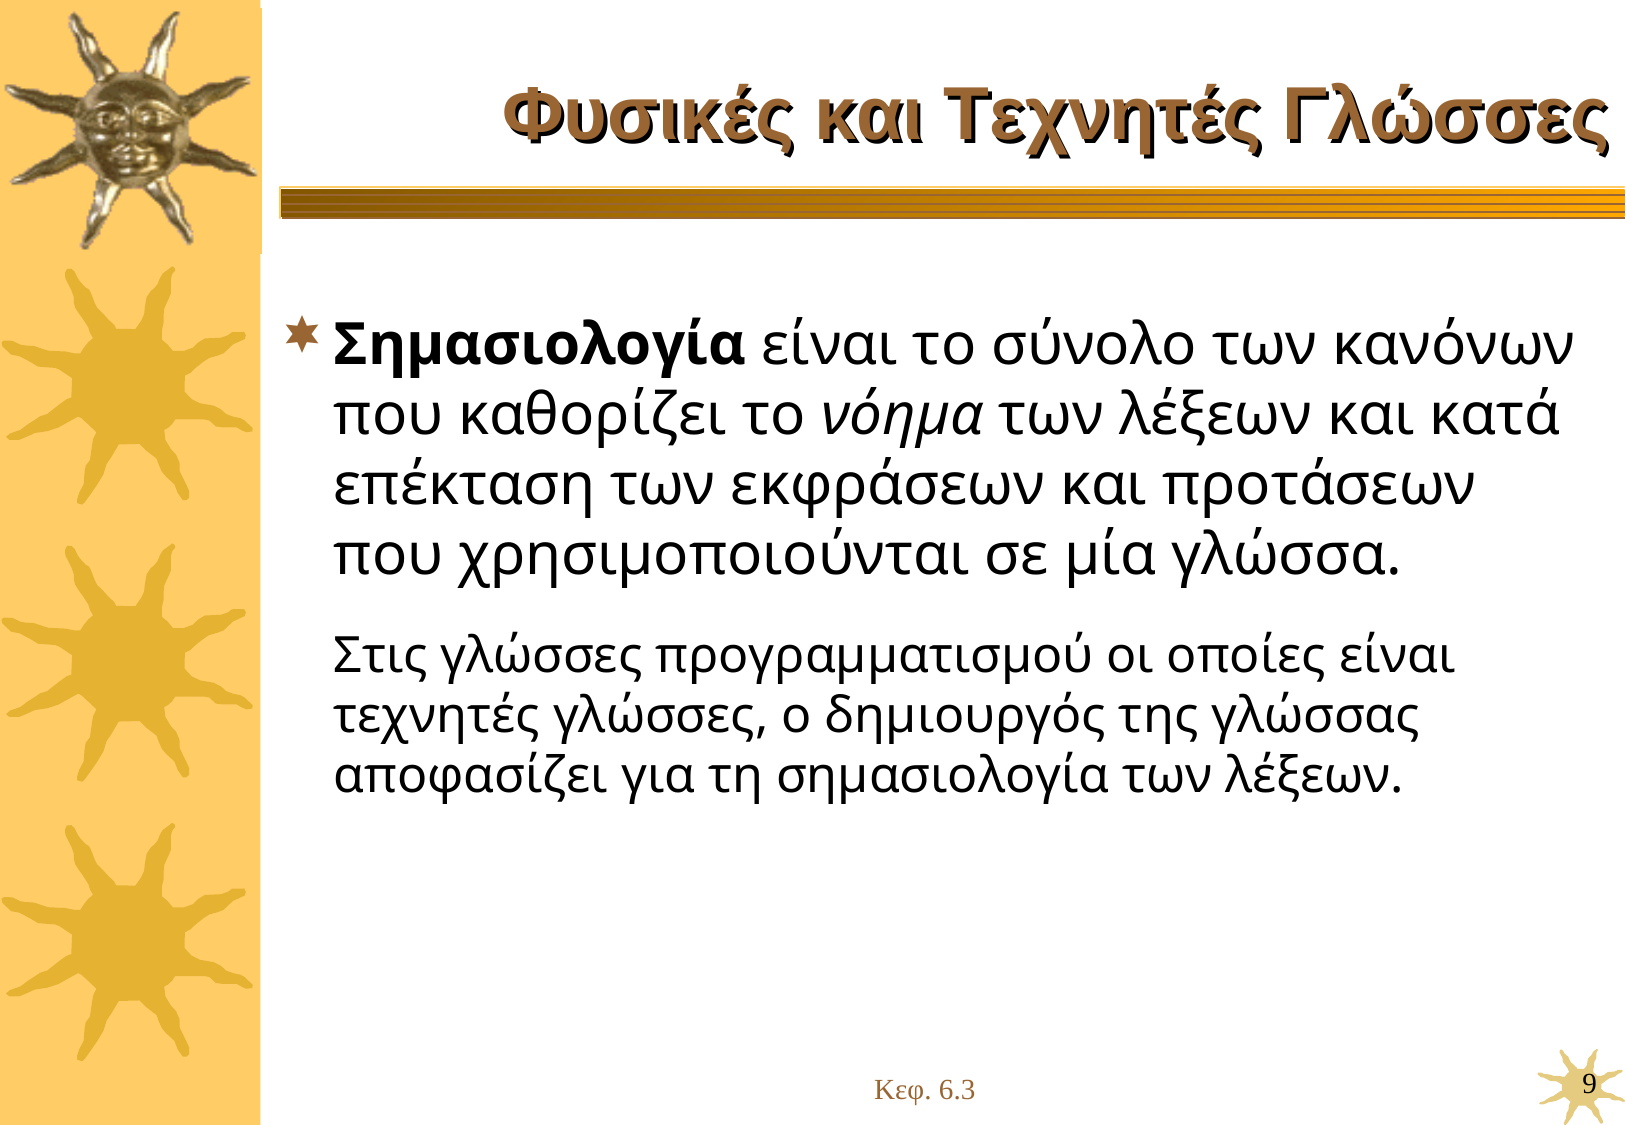

Φυσικές και Τεχνητές Γλώσσες
Σημασιολογία είναι το σύνολο των κανόνων που καθορίζει το νόημα των λέξεων και κατά επέκταση των εκφράσεων και προτάσεων που χρησιμοποιούνται σε μία γλώσσα.
Στις γλώσσες προγραμματισμού οι οποίες είναι τεχνητές γλώσσες, ο δημιουργός της γλώσσας αποφασίζει για τη σημασιολογία των λέξεων.
9
Κεφ. 6.3